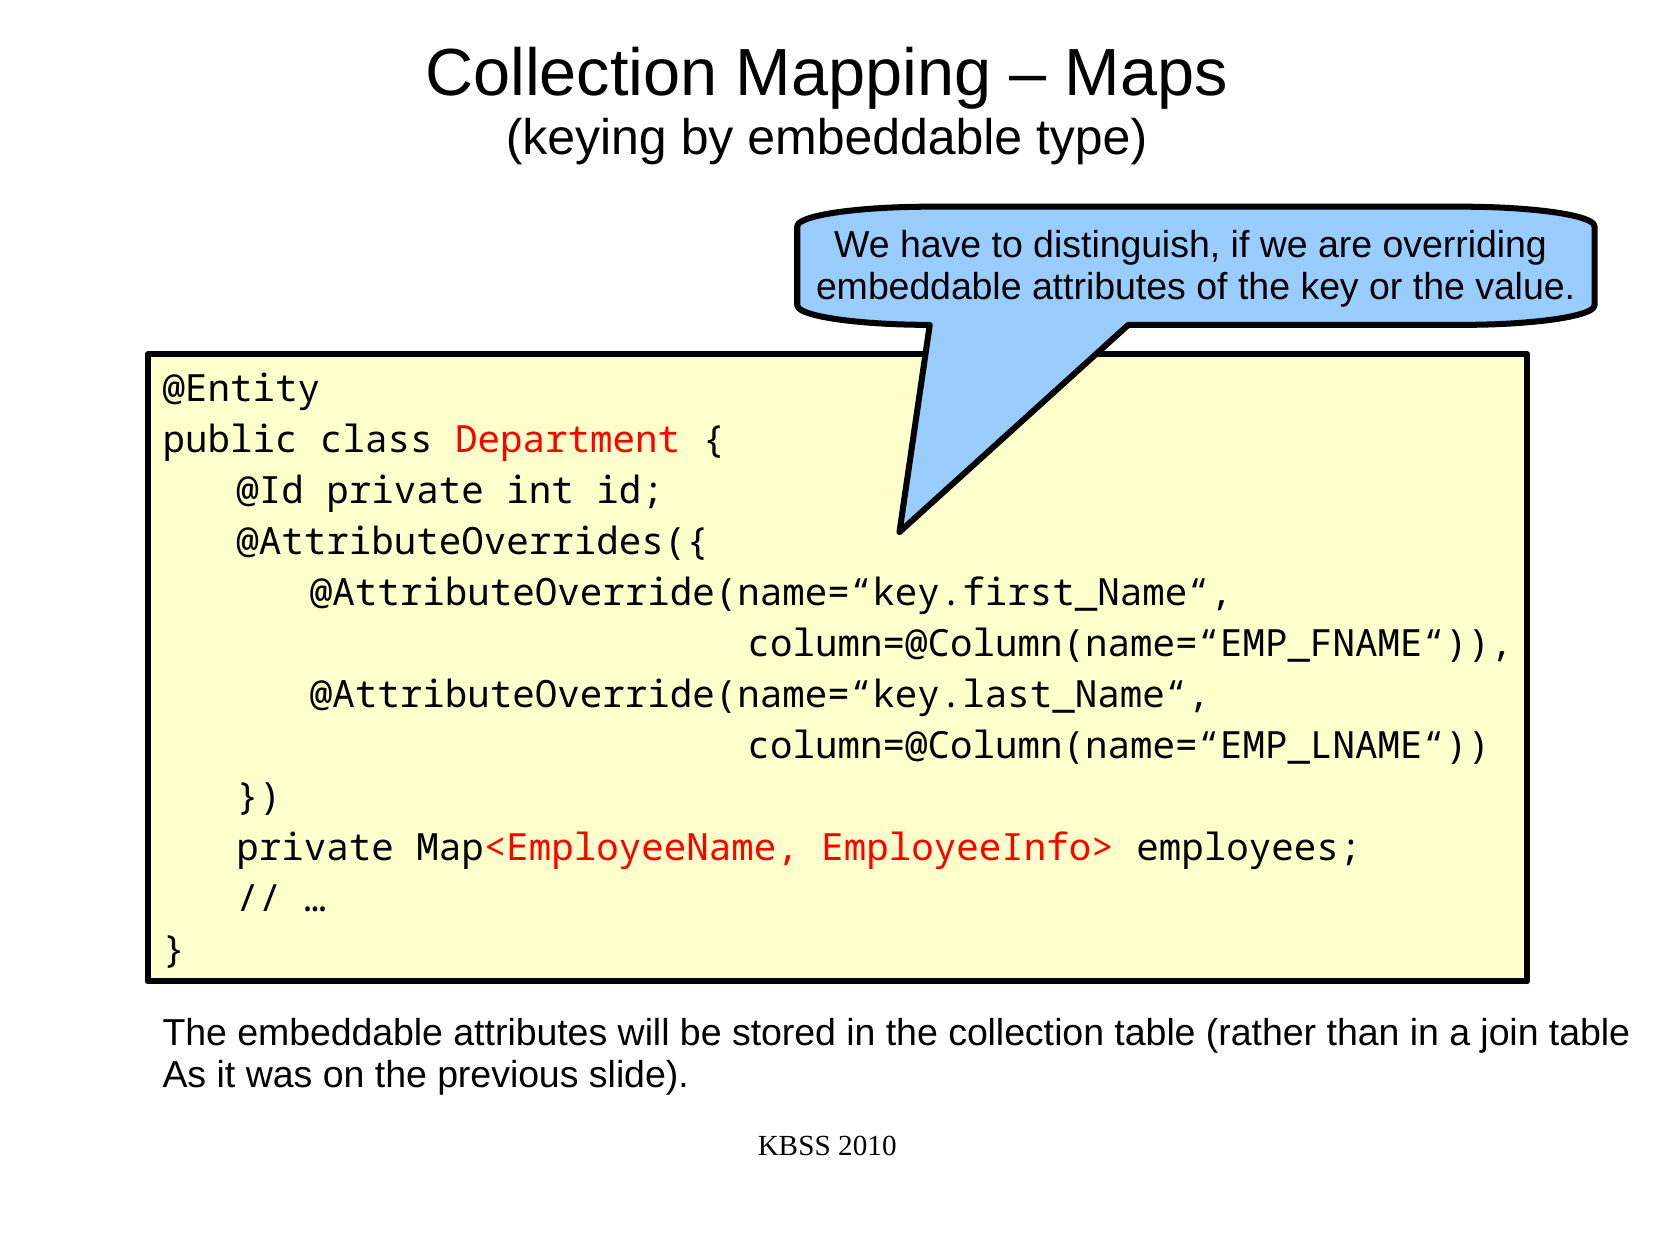

# Collection Mapping – Maps (keying by embeddable type)
We have to distinguish, if we are overriding
embeddable attributes of the key or the value.
@Entity
public class Department {
	@Id private int id;
	@AttributeOverrides({
		@AttributeOverride(name=“key.first_Name“,
 column=@Column(name=“EMP_FNAME“)),
		@AttributeOverride(name=“key.last_Name“,
 column=@Column(name=“EMP_LNAME“))
	})
	private Map<EmployeeName, EmployeeInfo> employees;
	// …
}
The embeddable attributes will be stored in the collection table (rather than in a join table
As it was on the previous slide).
KBSS 2010